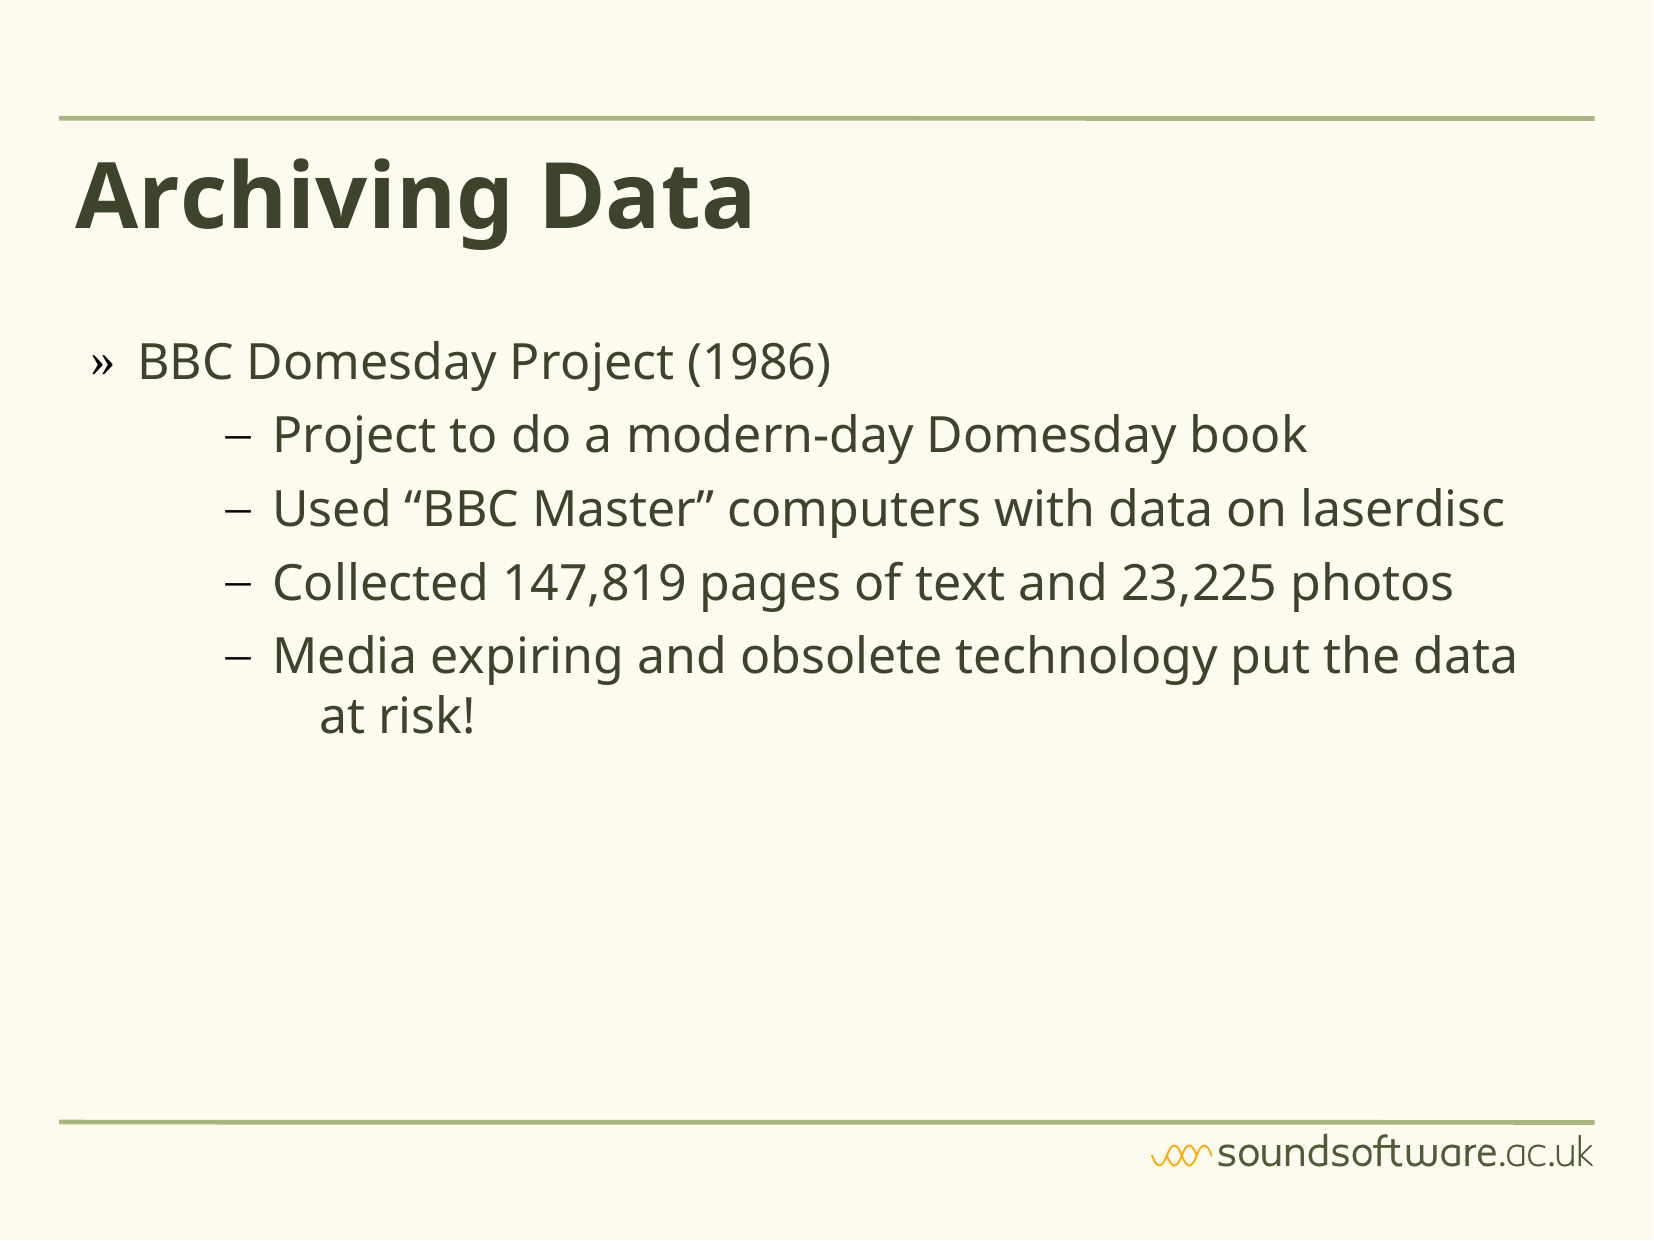

# Archiving Data
BBC Domesday Project (1986)
Project to do a modern-day Domesday book
Used “BBC Master” computers with data on laserdisc
Collected 147,819 pages of text and 23,225 photos
Media expiring and obsolete technology put the data at risk!